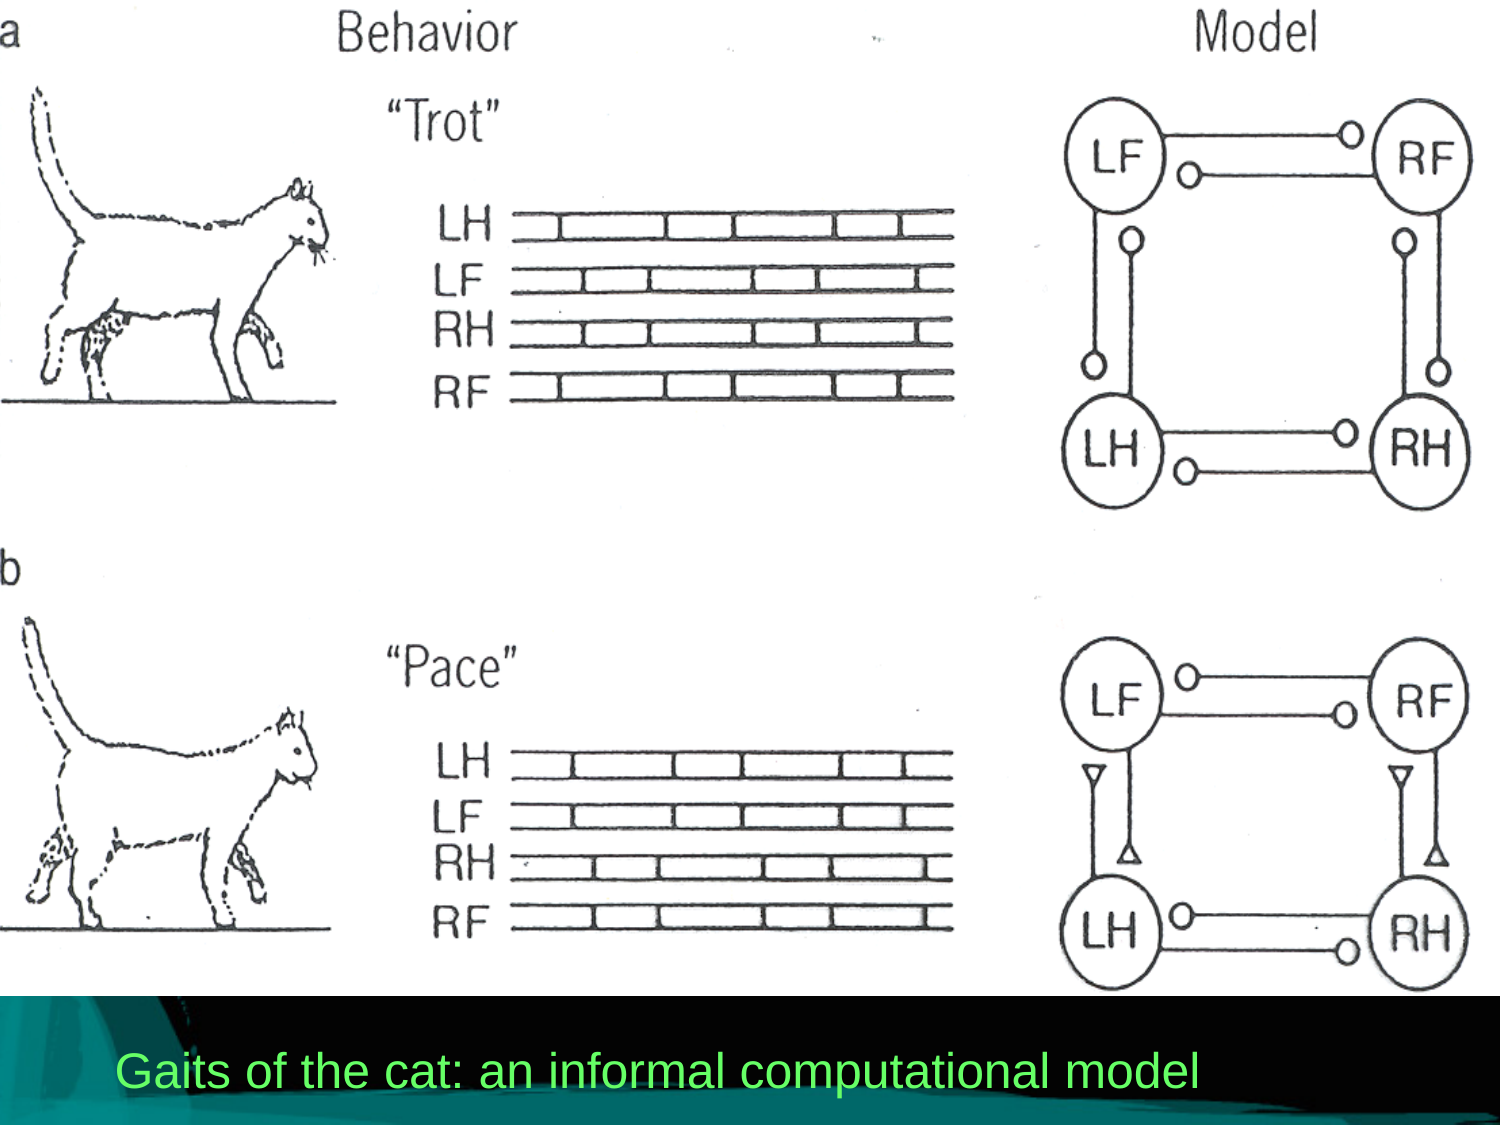

Gaits of the cat: an informal computational model